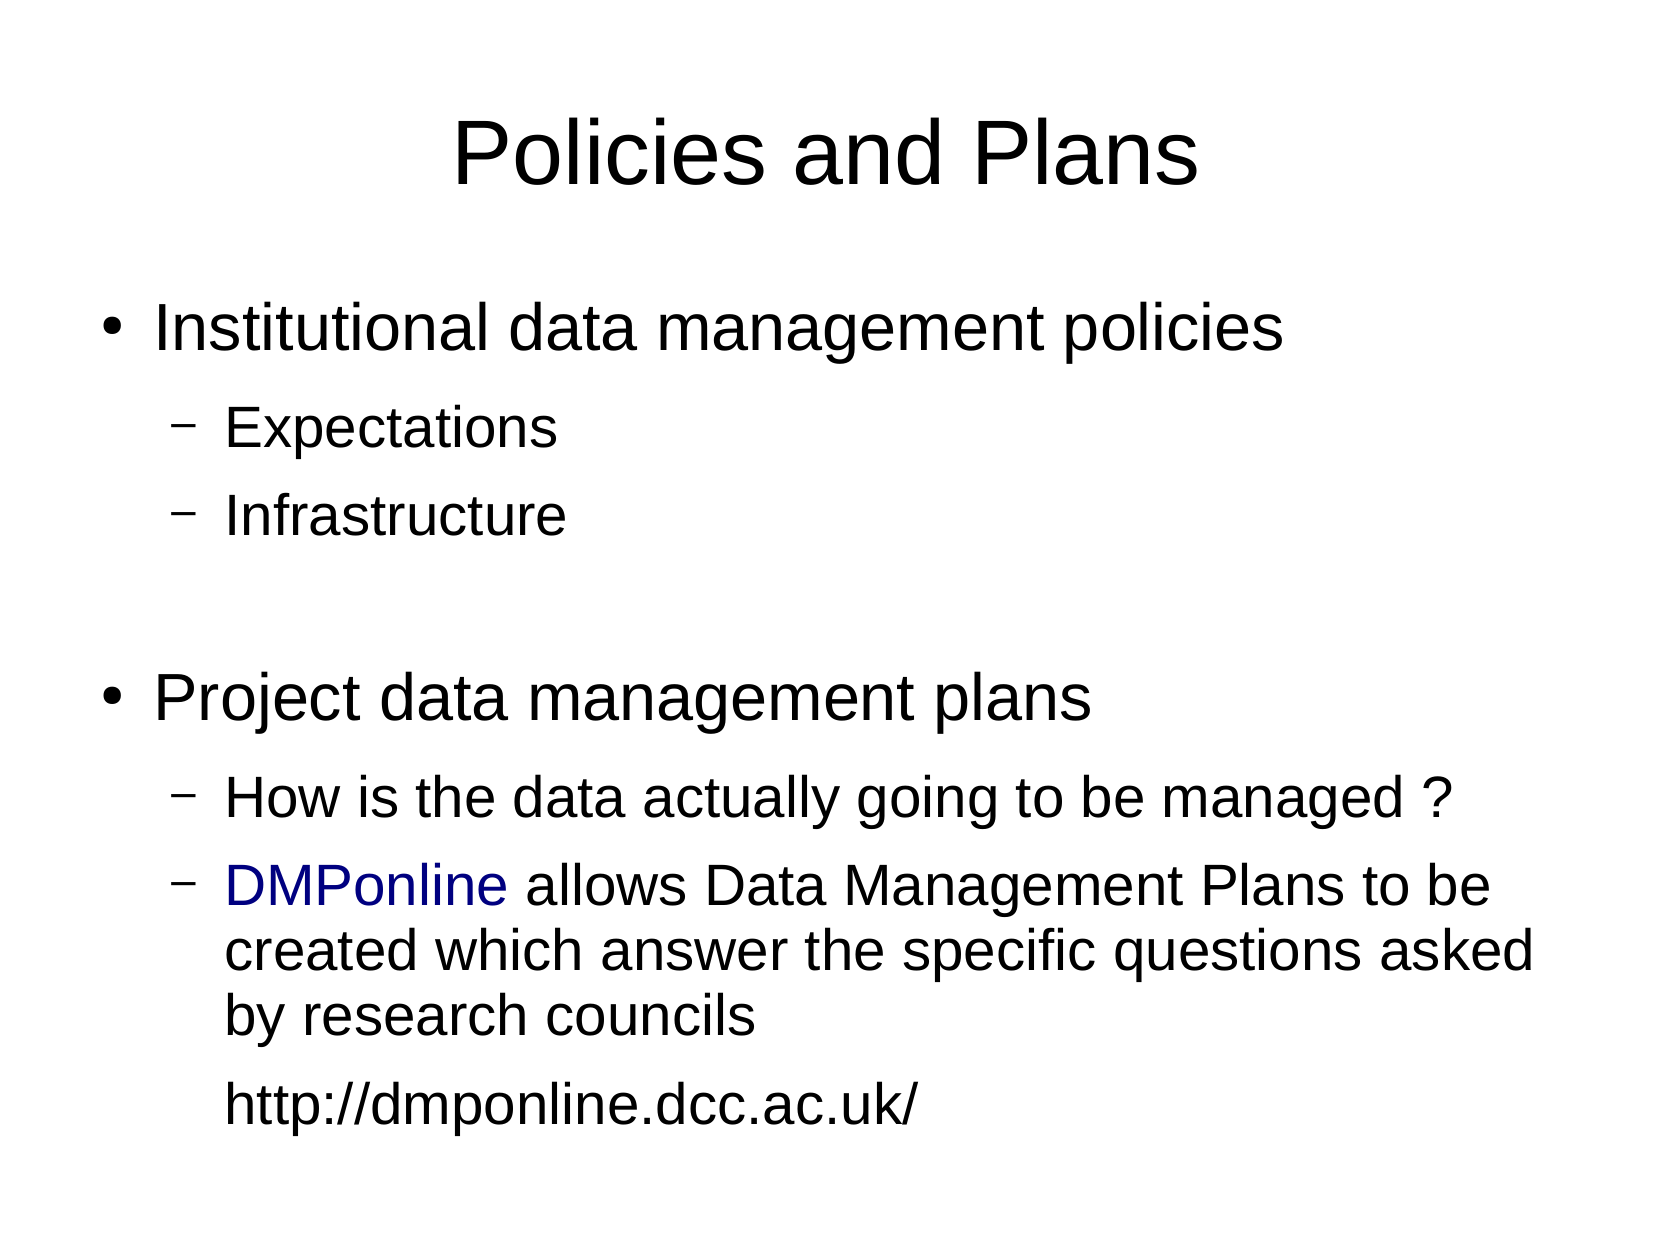

# Policies and Plans
Institutional data management policies
Expectations
Infrastructure
Project data management plans
How is the data actually going to be managed ?
DMPonline allows Data Management Plans to be created which answer the specific questions asked by research councils
http://dmponline.dcc.ac.uk/